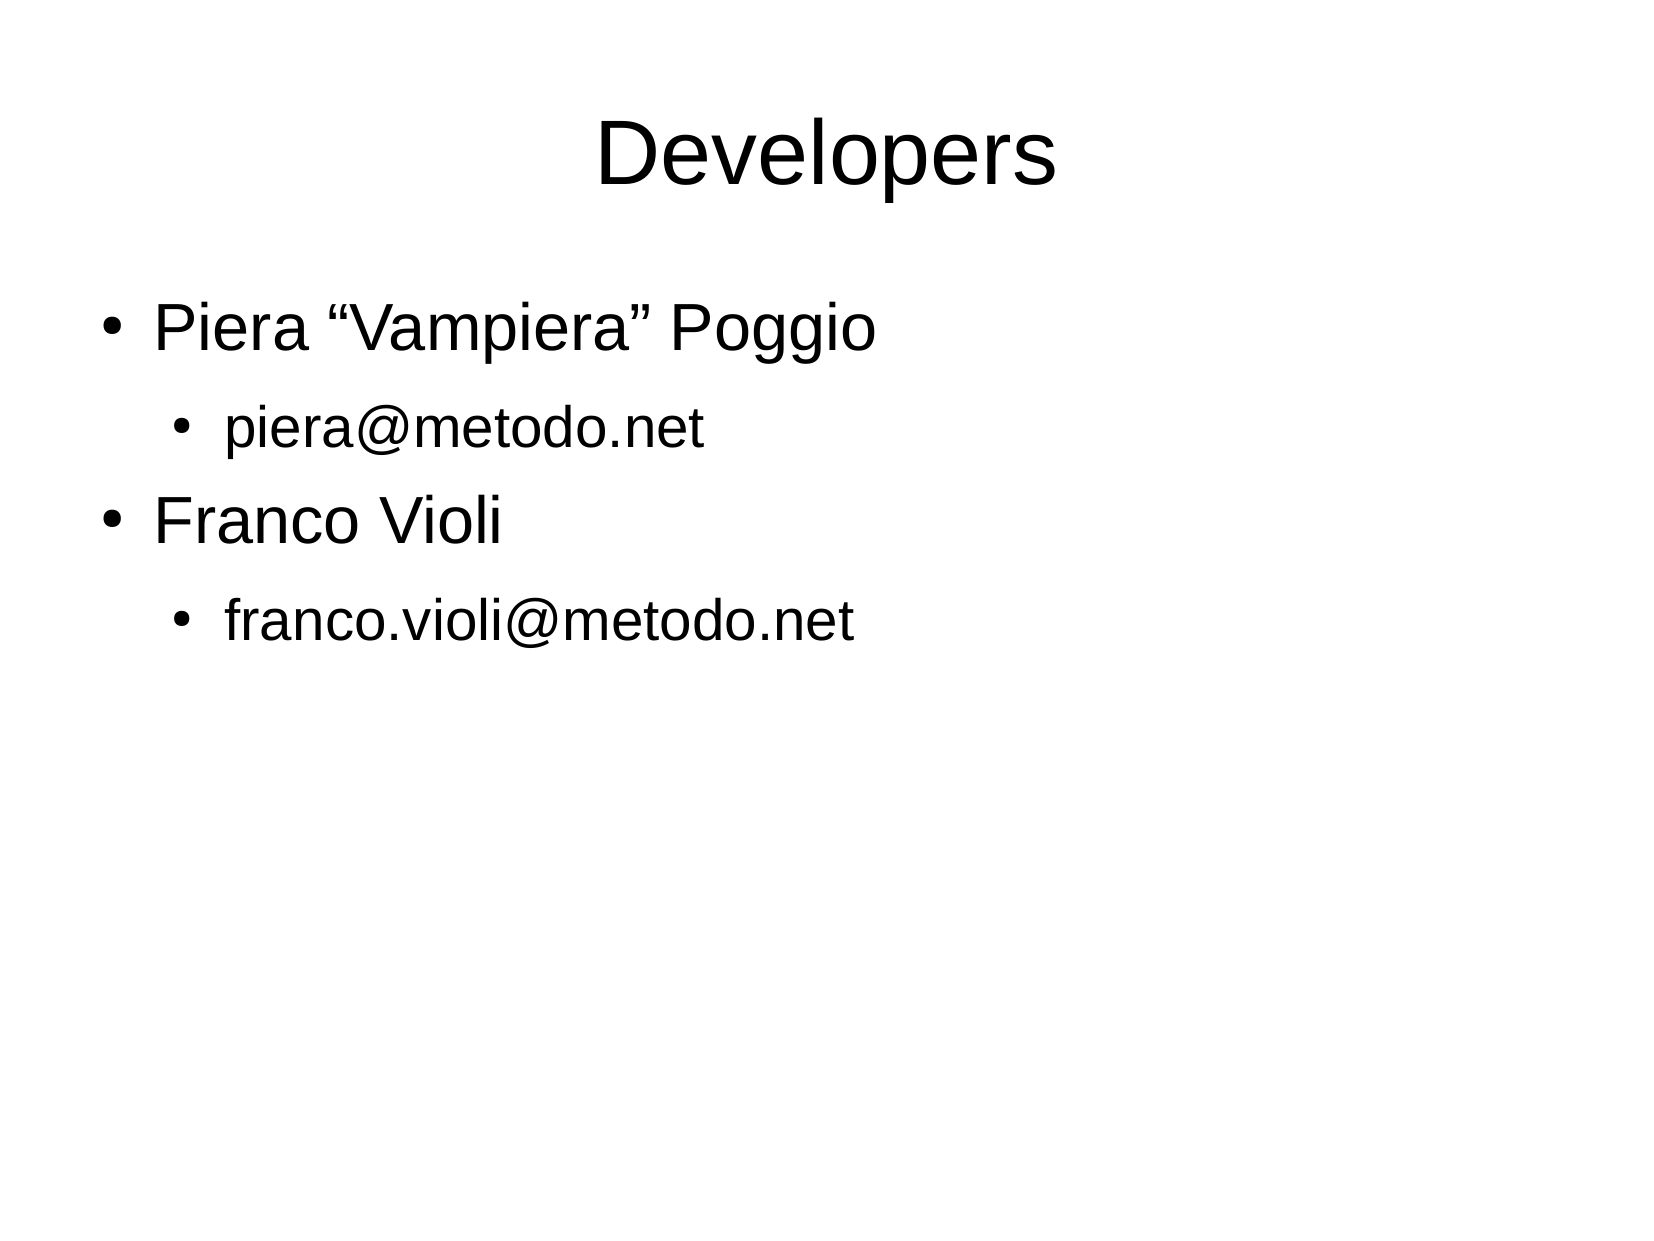

# Developers
Piera “Vampiera” Poggio
piera@metodo.net
Franco Violi
franco.violi@metodo.net